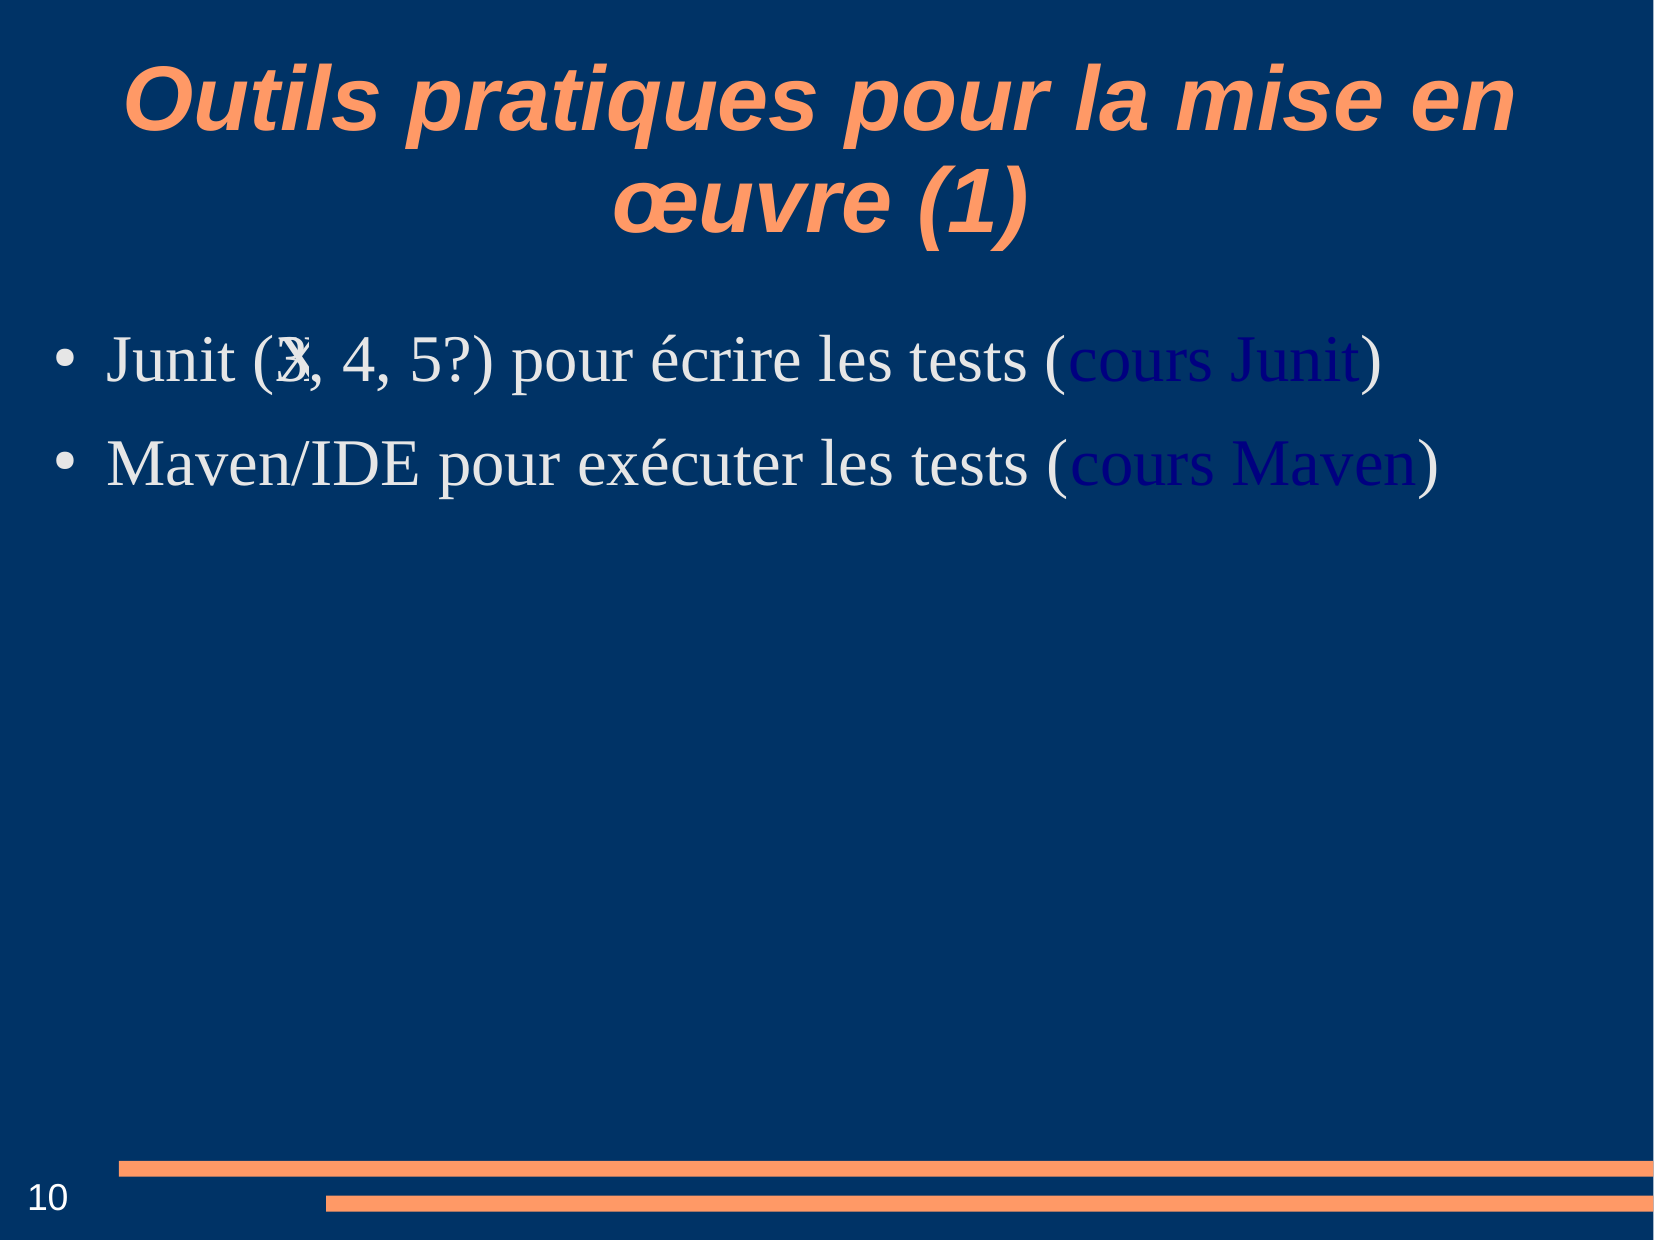

# Outils pratiques pour la mise en œuvre (1)
Junit (3, 4, 5?) pour écrire les tests (cours Junit)
Maven/IDE pour exécuter les tests (cours Maven)